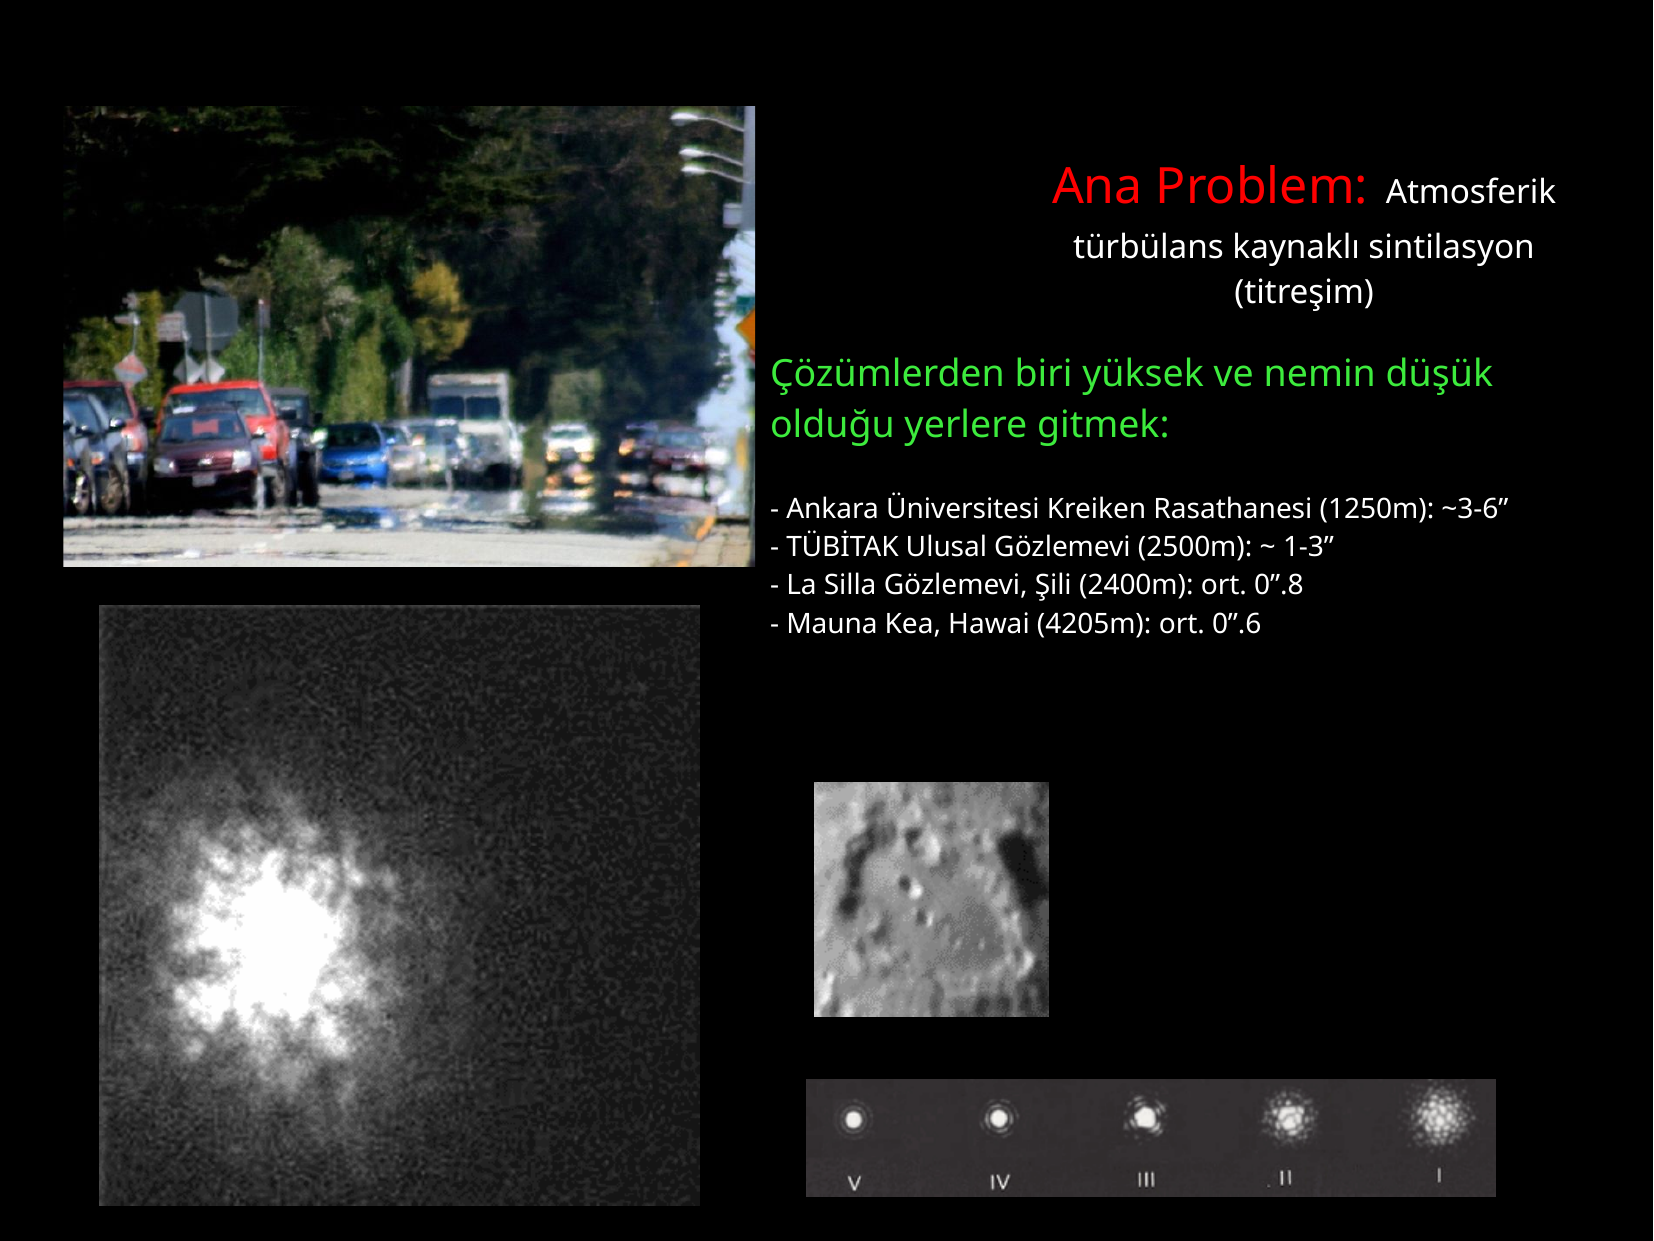

Ana Problem: Atmosferik türbülans kaynaklı sintilasyon (titreşim)
Çözümlerden biri yüksek ve nemin düşük olduğu yerlere gitmek:
- Ankara Üniversitesi Kreiken Rasathanesi (1250m): ~3-6”
- TÜBİTAK Ulusal Gözlemevi (2500m): ~ 1-3”
- La Silla Gözlemevi, Şili (2400m): ort. 0”.8
- Mauna Kea, Hawai (4205m): ort. 0”.6